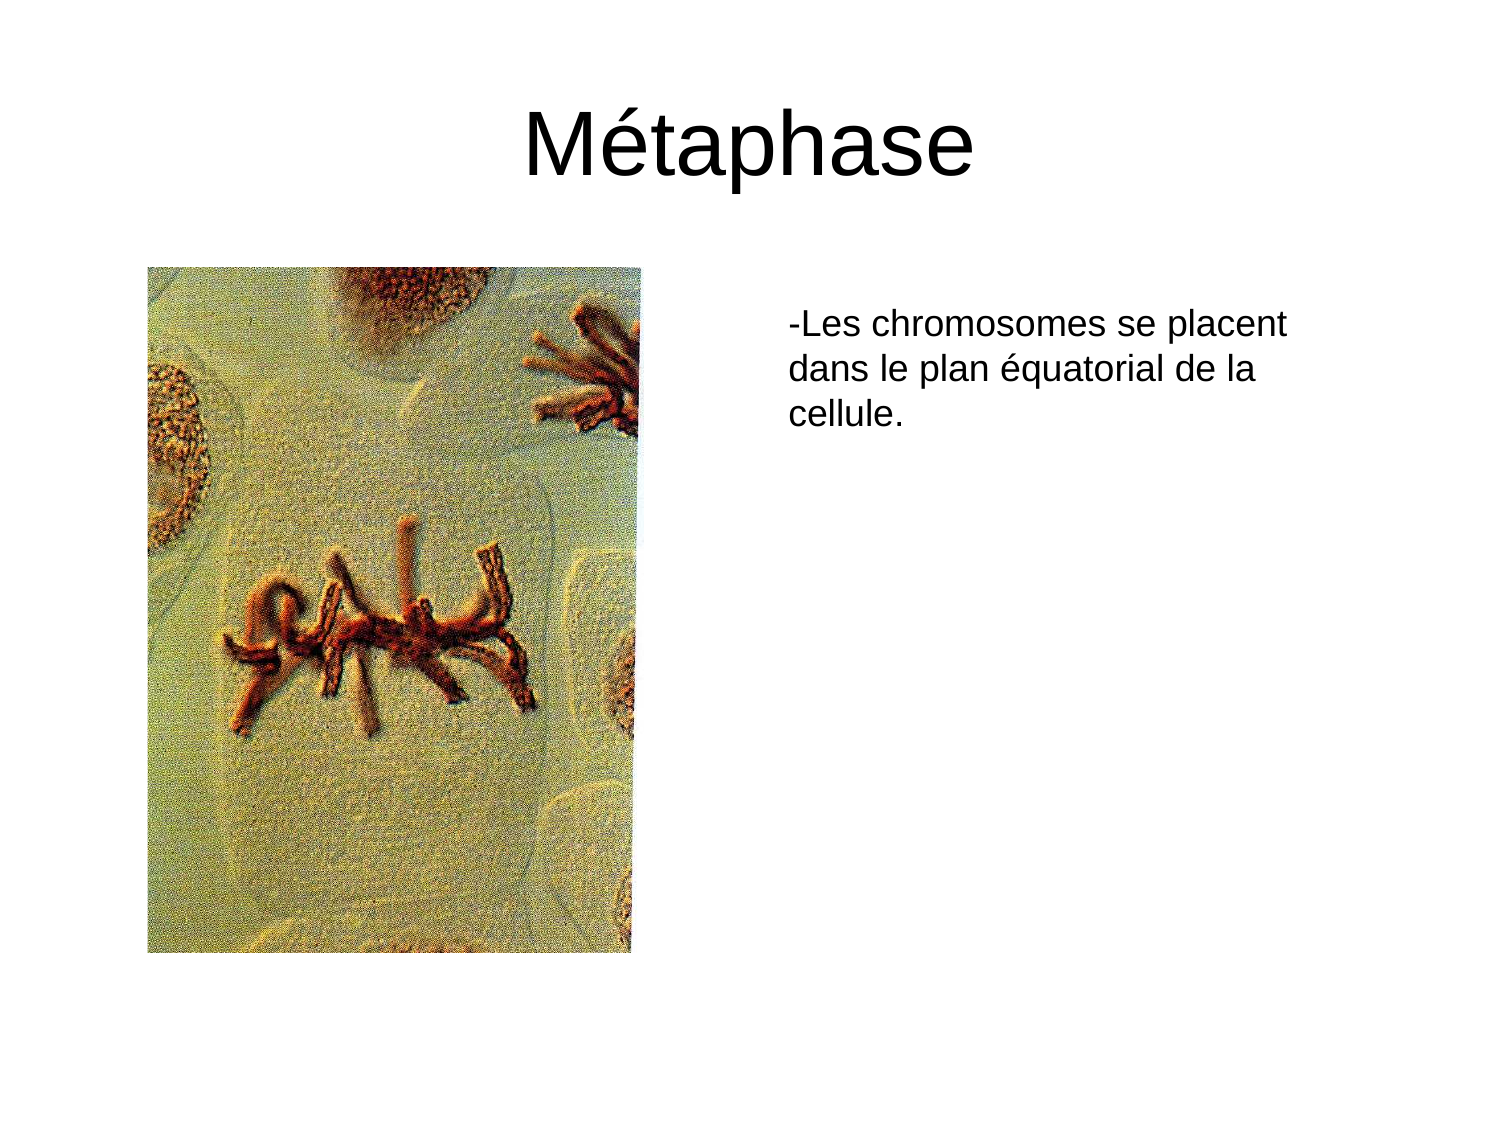

# Métaphase
-Les chromosomes se placent dans le plan équatorial de la cellule.